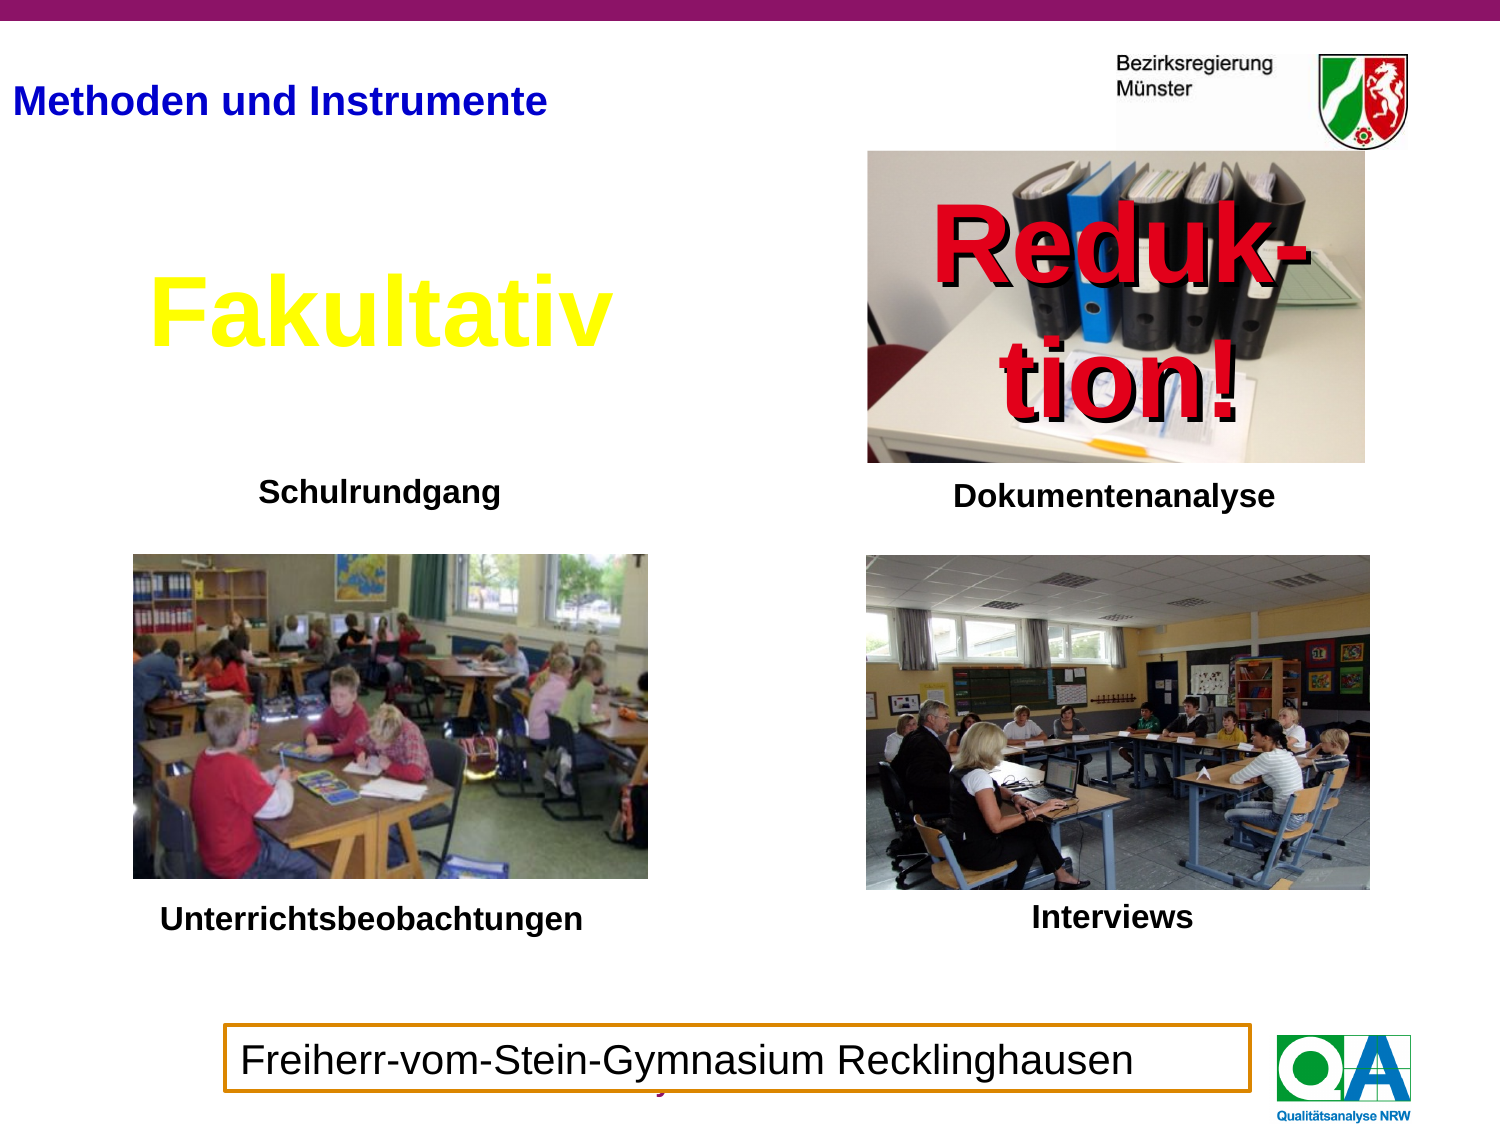

# Methoden und Instrumente
Reduk-
tion!
Fakultativ
Schulrundgang
Dokumentenanalyse
Interviews
Unterrichtsbeobachtungen
Freiherr-vom-Stein-Gymnasium Recklinghausen